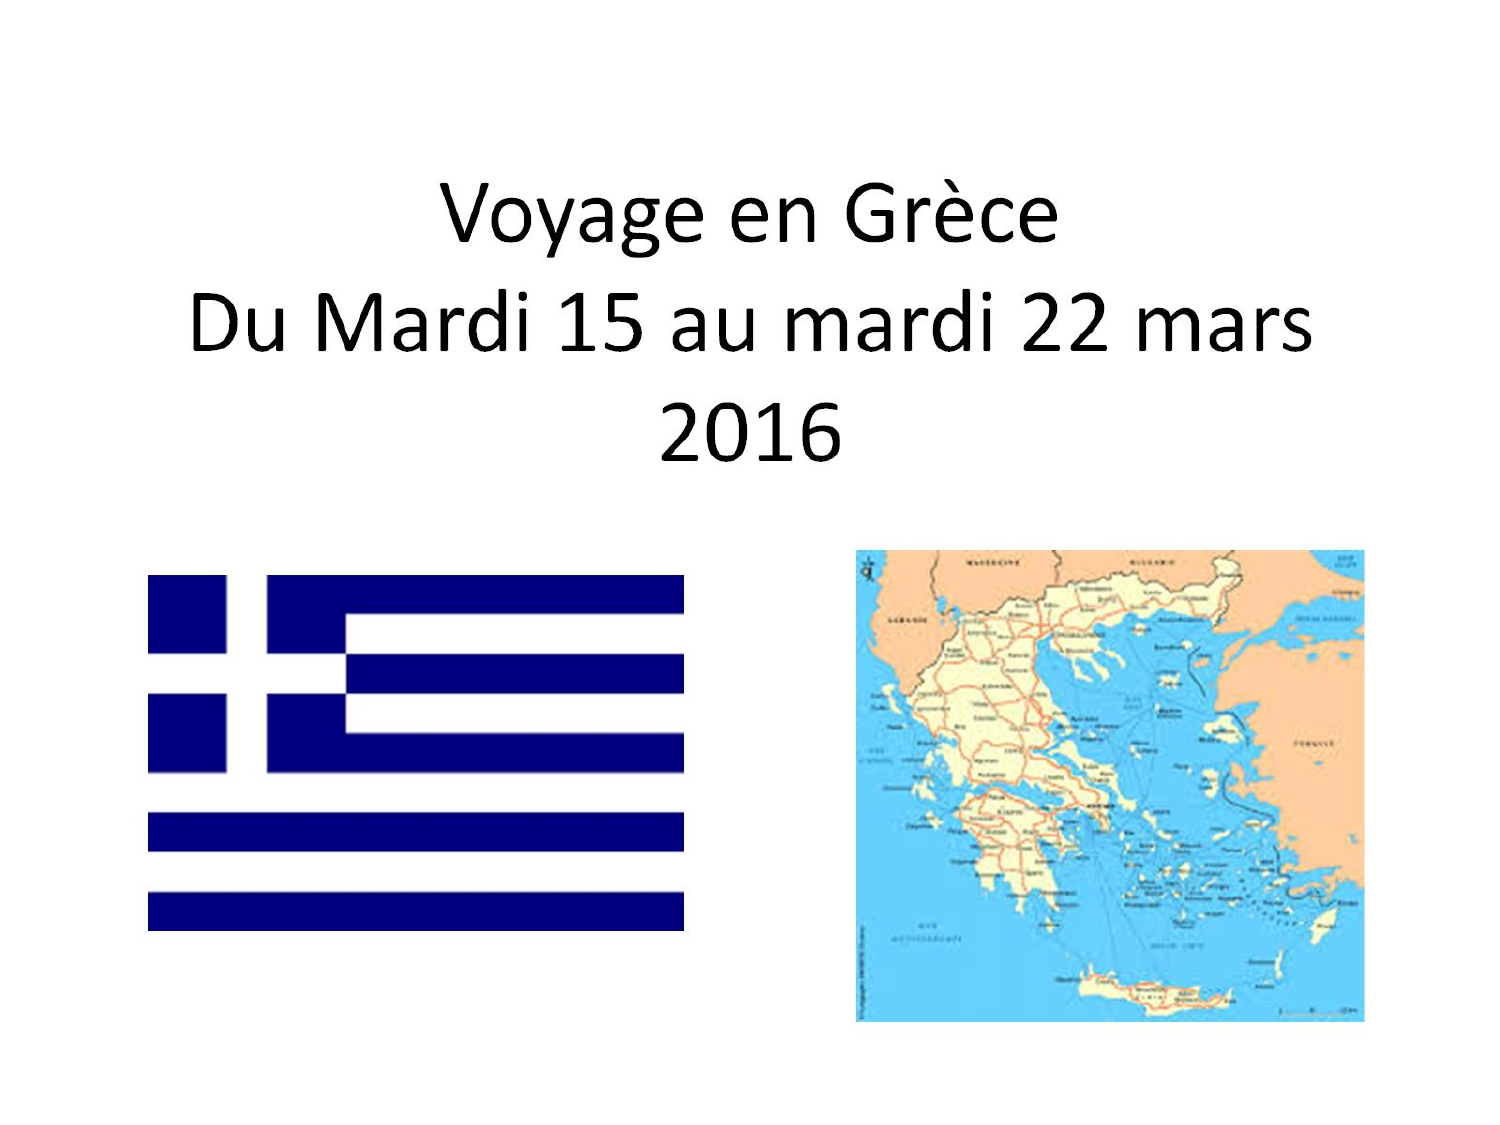

# Voyage en Grèce Du Mardi 15 au mardi 22 mars 2016